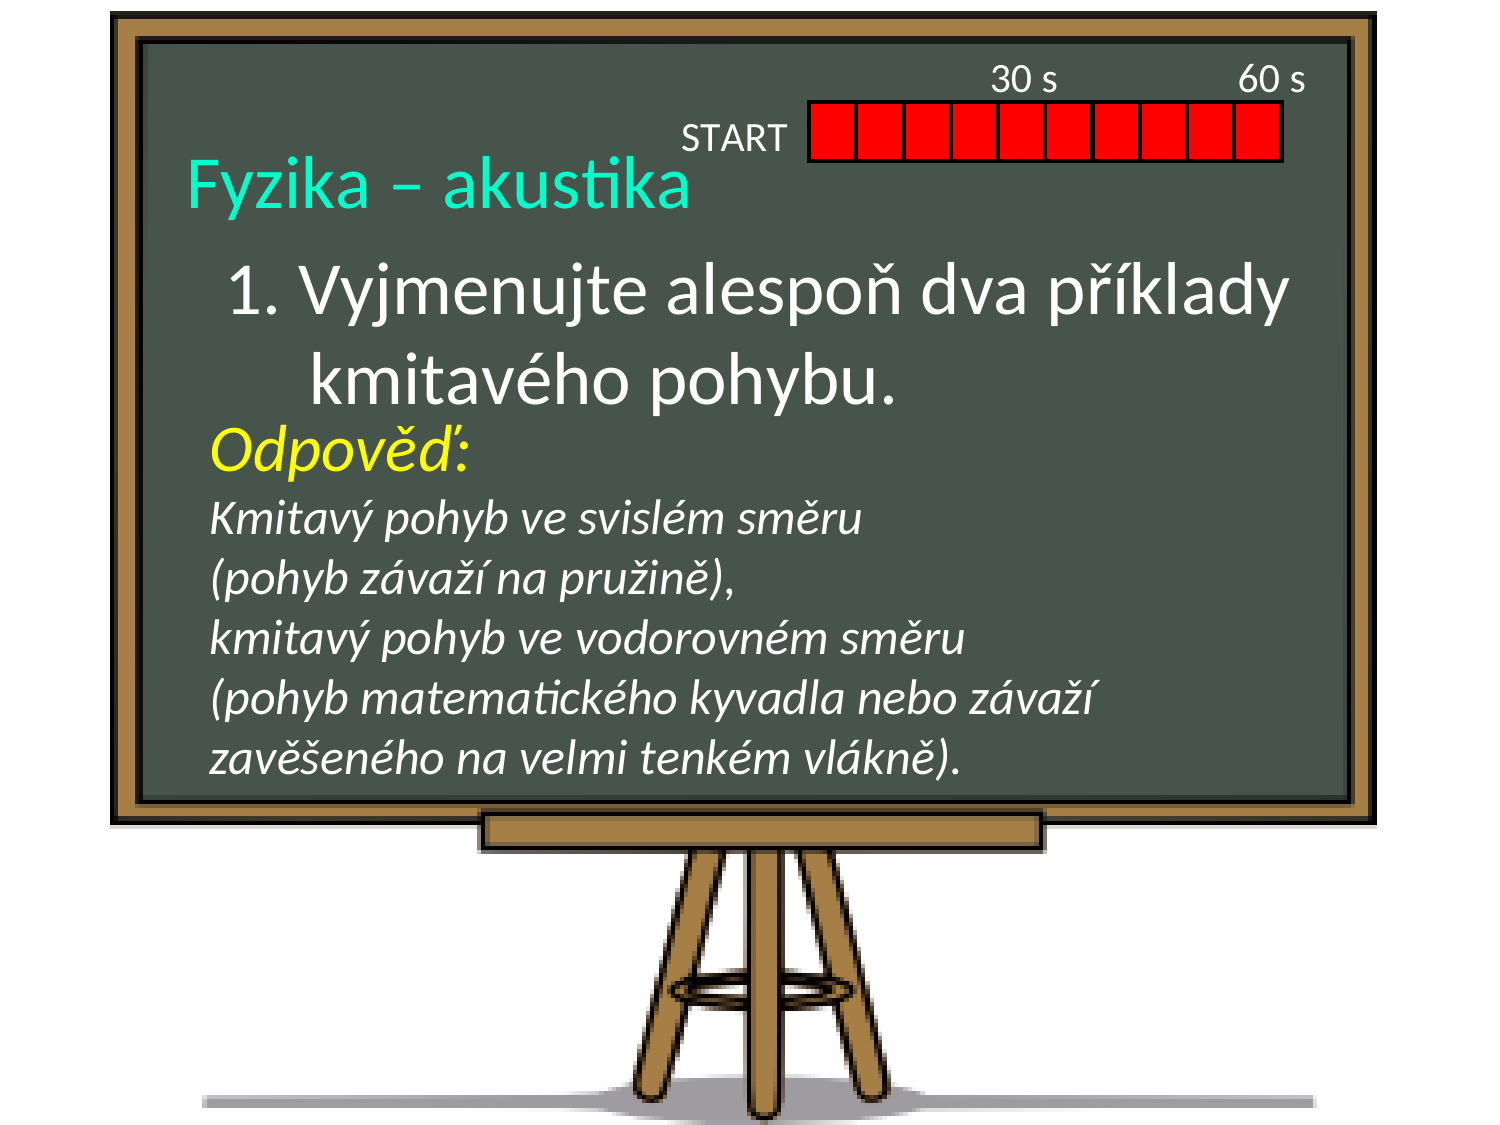

30 s
60 s
START
Fyzika – akustika
1. Vyjmenujte alespoň dva příklady
 kmitavého pohybu.
Odpověď:
Kmitavý pohyb ve svislém směru
(pohyb závaží na pružině),
kmitavý pohyb ve vodorovném směru
(pohyb matematického kyvadla nebo závaží zavěšeného na velmi tenkém vlákně).